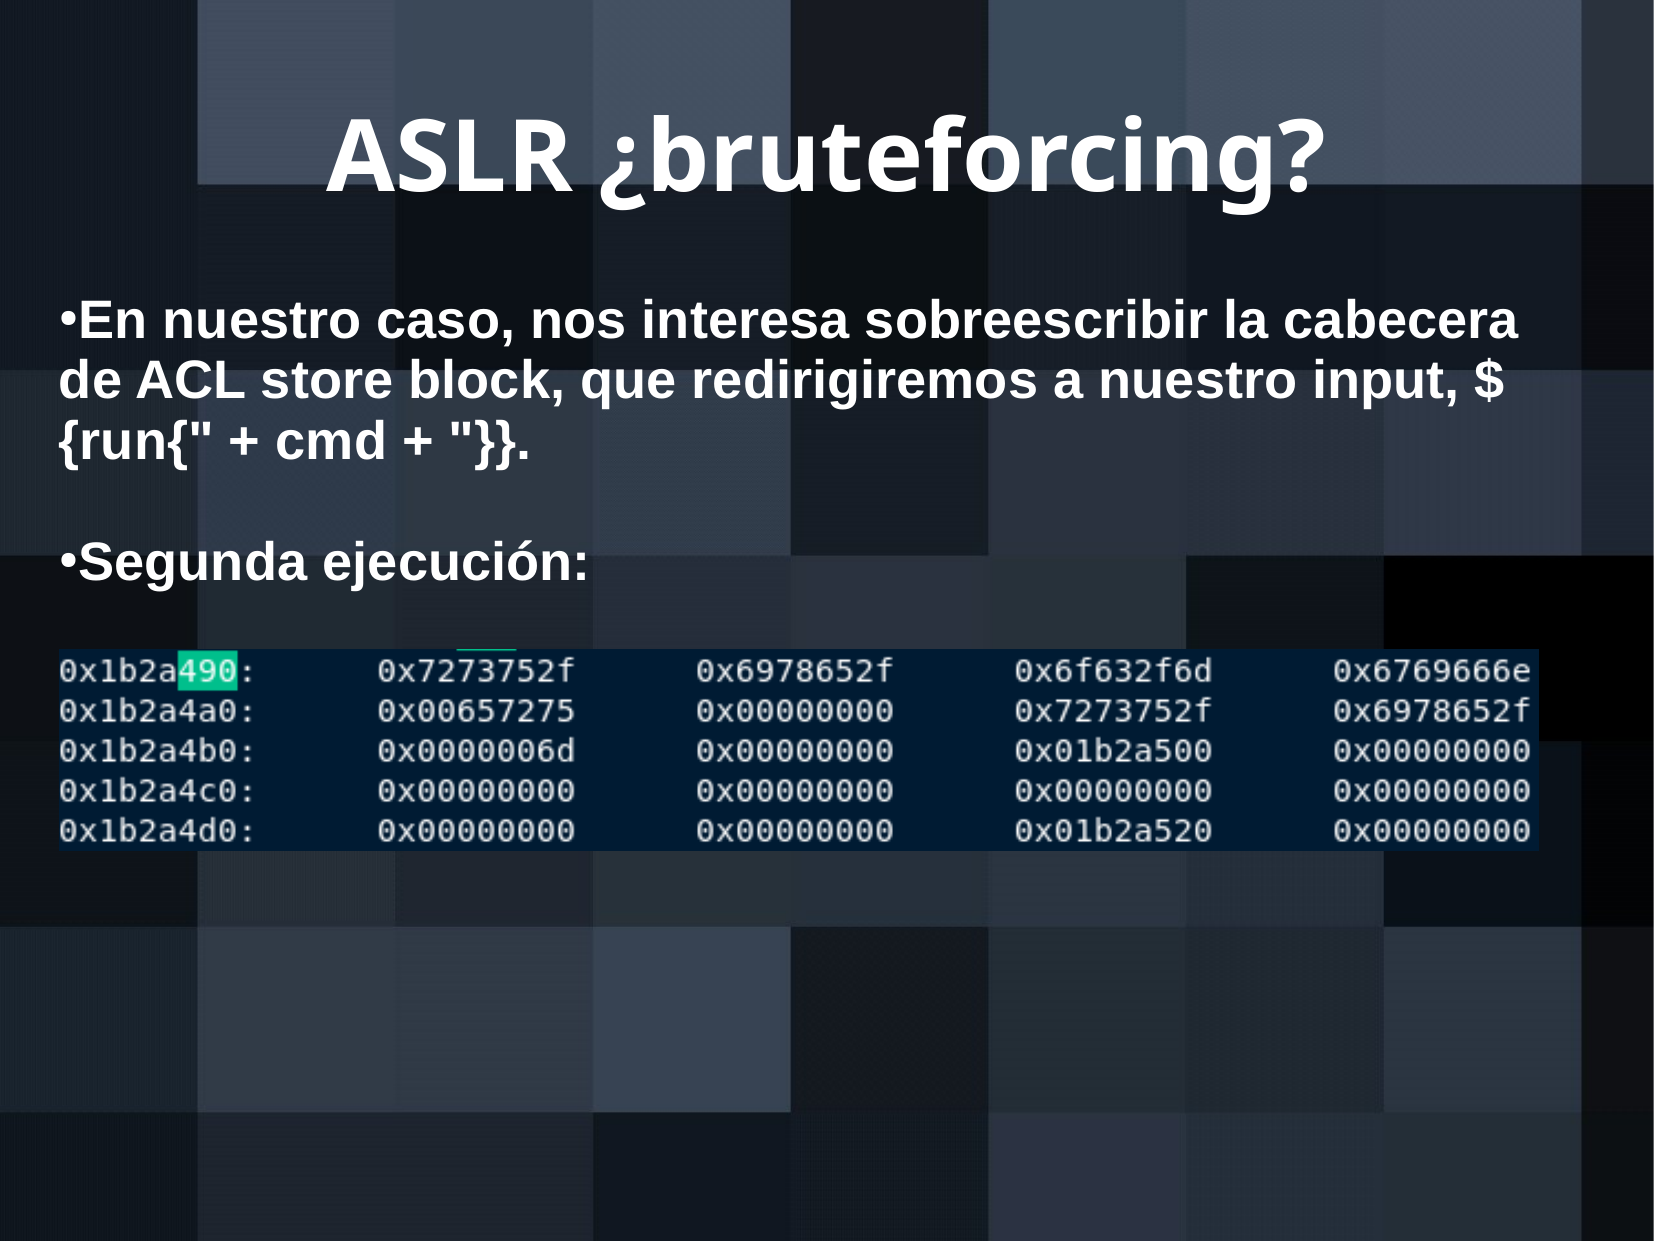

# ASLR ¿bruteforcing?
En nuestro caso, nos interesa sobreescribir la cabecera de ACL store block, que redirigiremos a nuestro input, ${run{" + cmd + "}}.
Segunda ejecución: